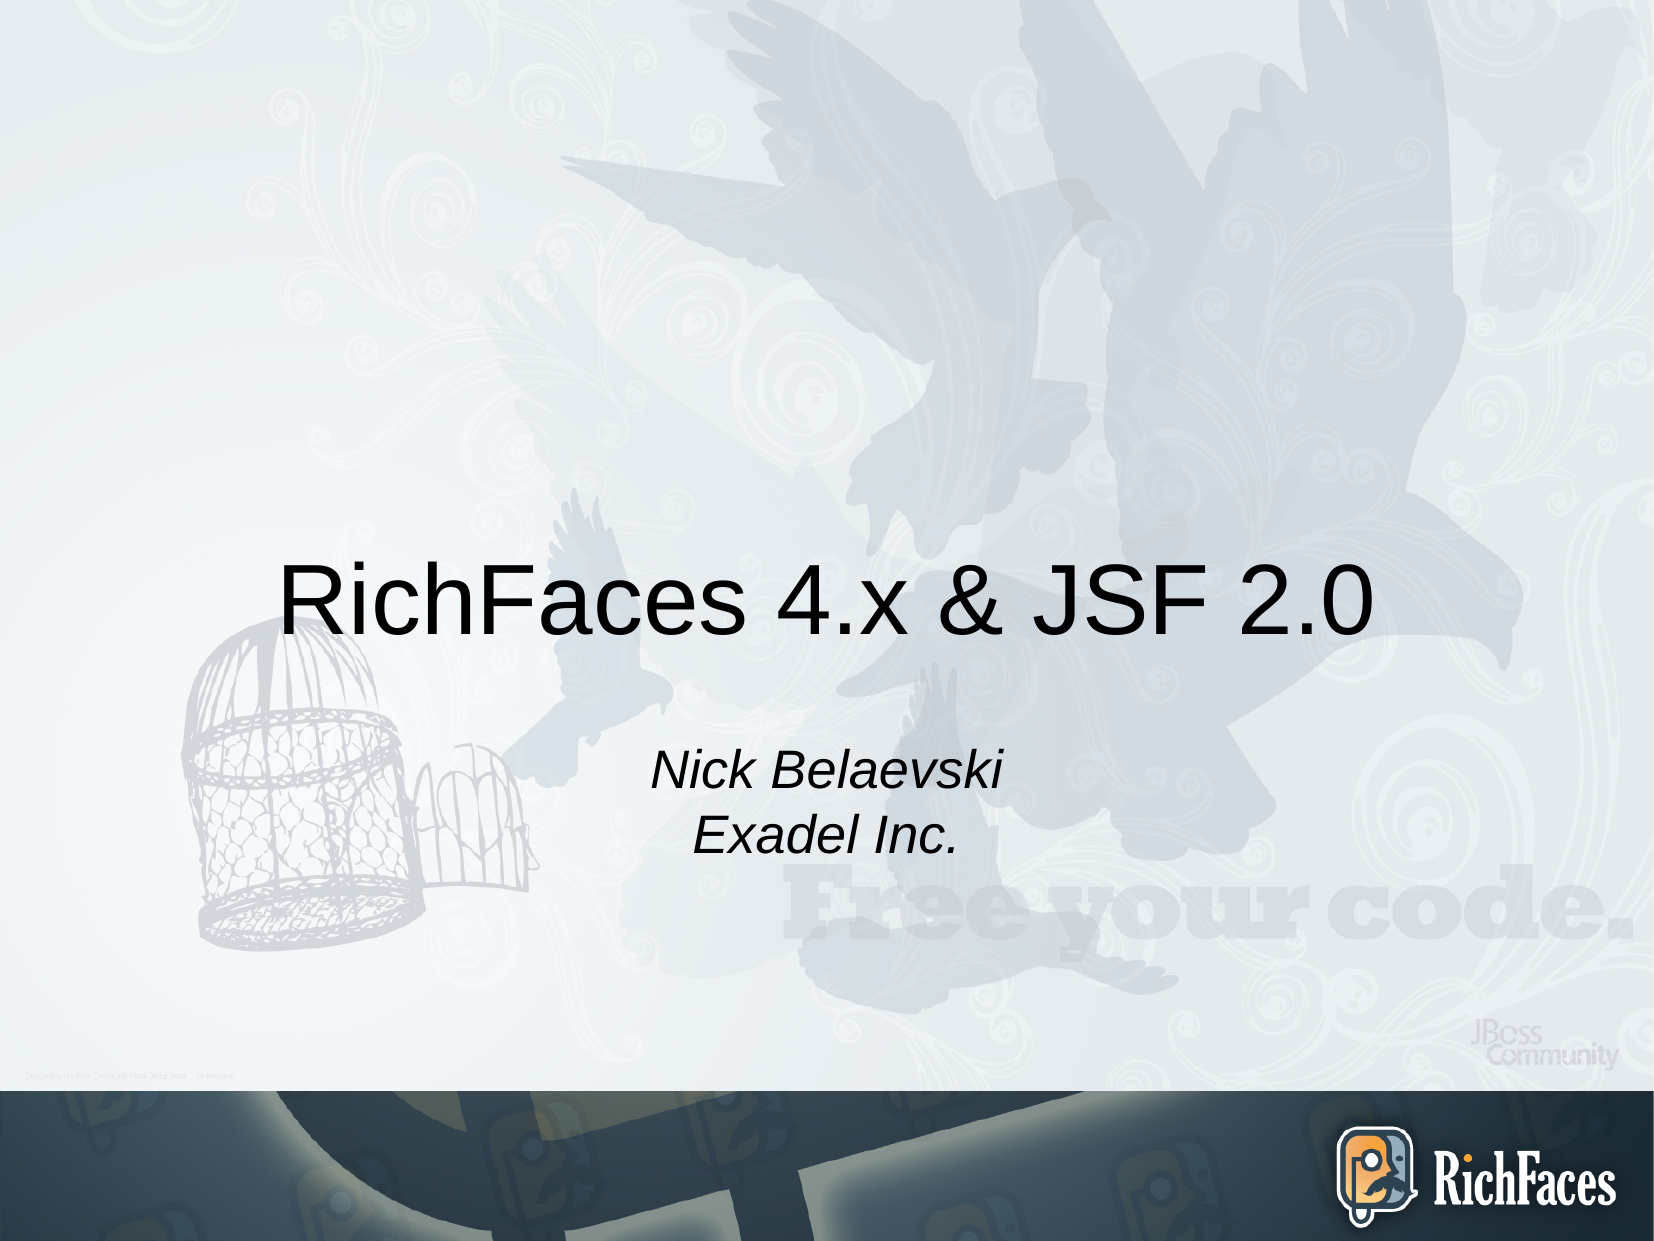

#
RichFaces 4.x & JSF 2.0
Nick Belaevski
Exadel Inc.